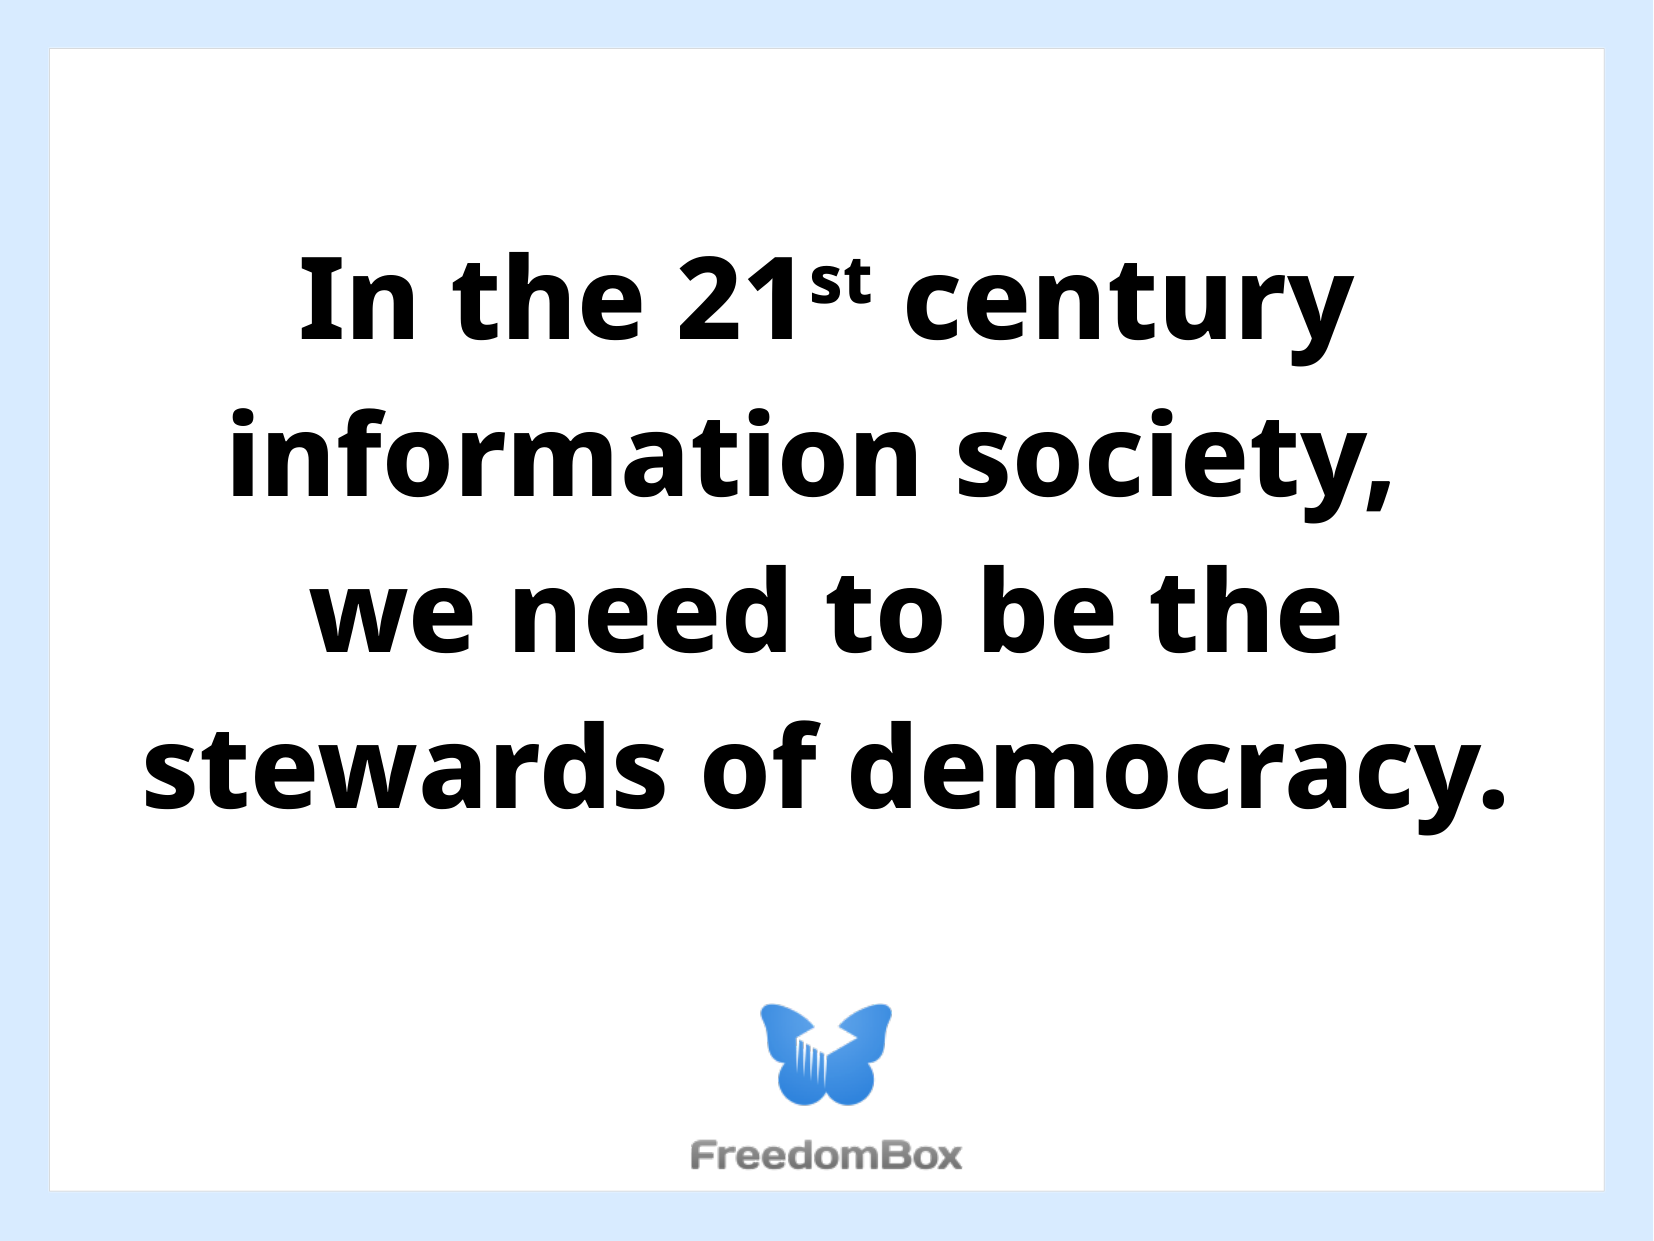

# In the 21st century information society,
we need to be the stewards of democracy.